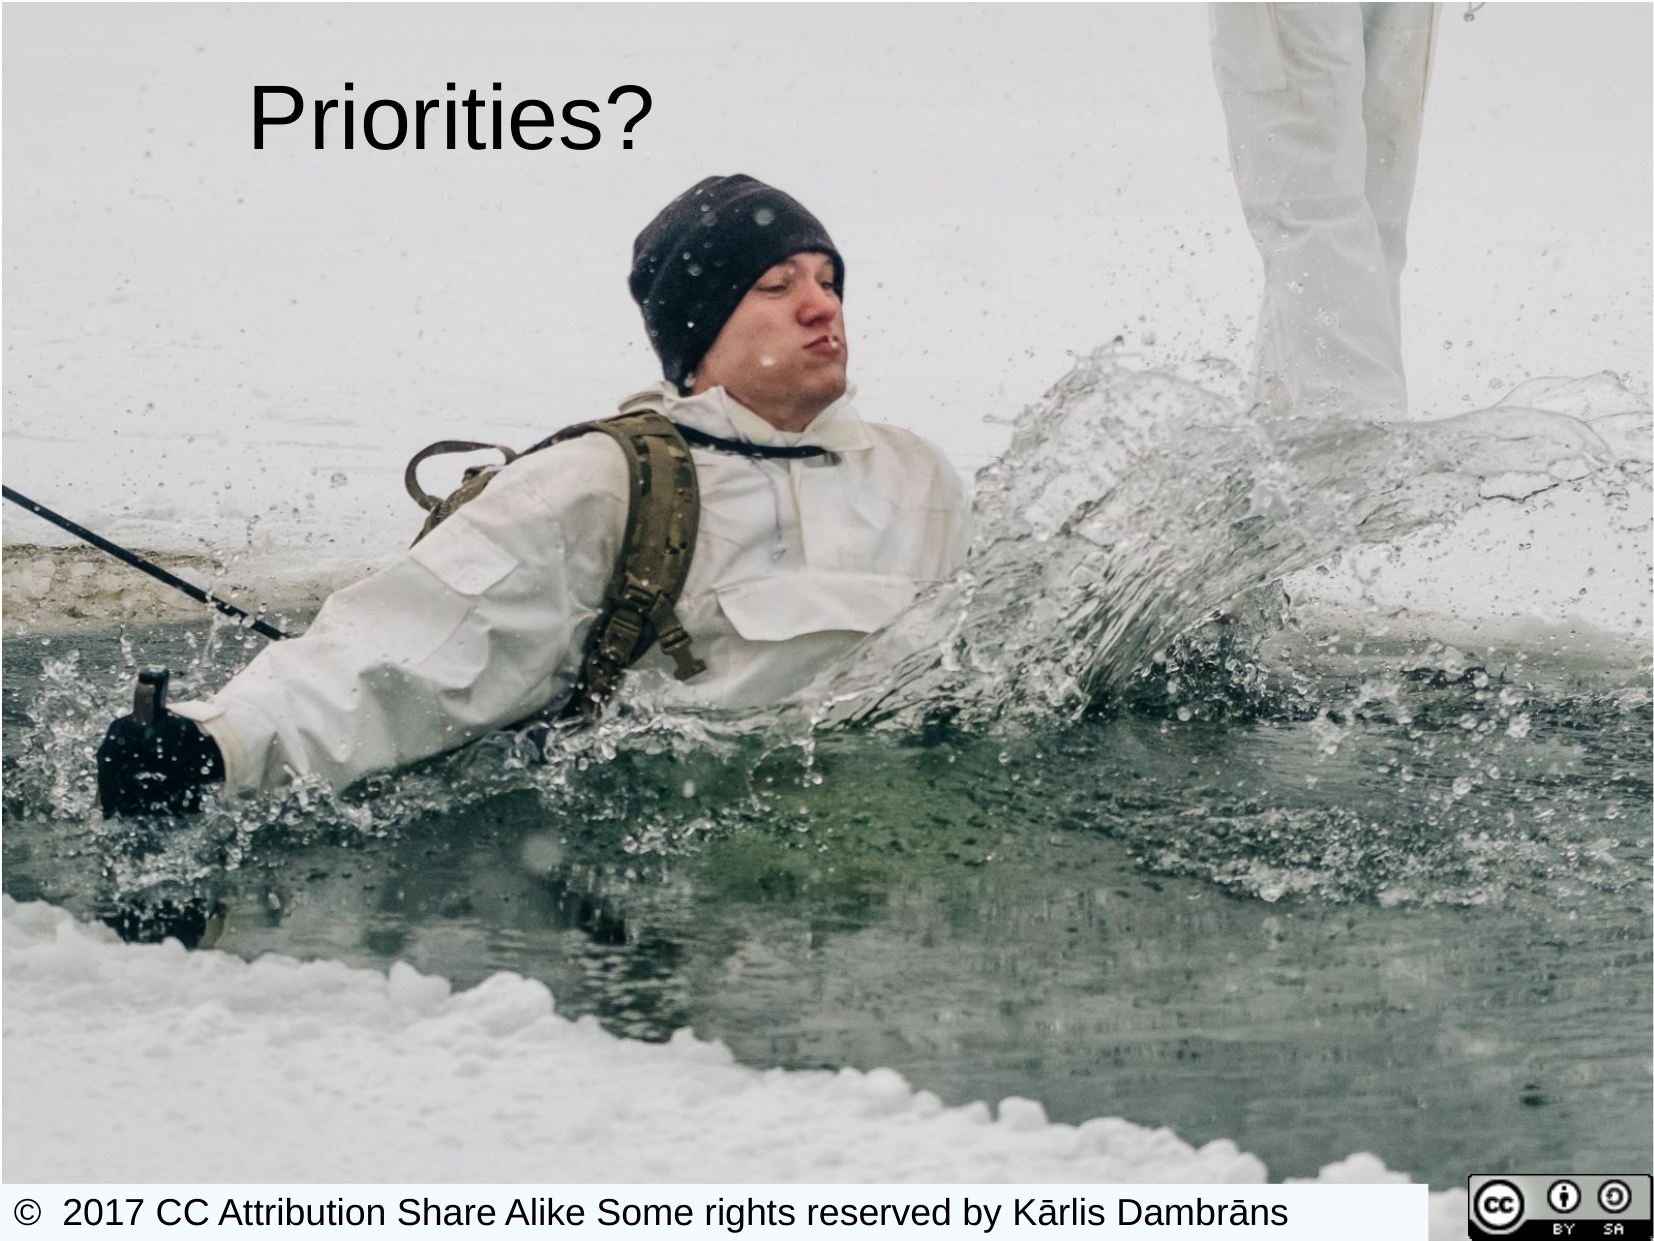

# Priorities?
© 2017 CC Attribution Share Alike Some rights reserved by Kārlis Dambrāns